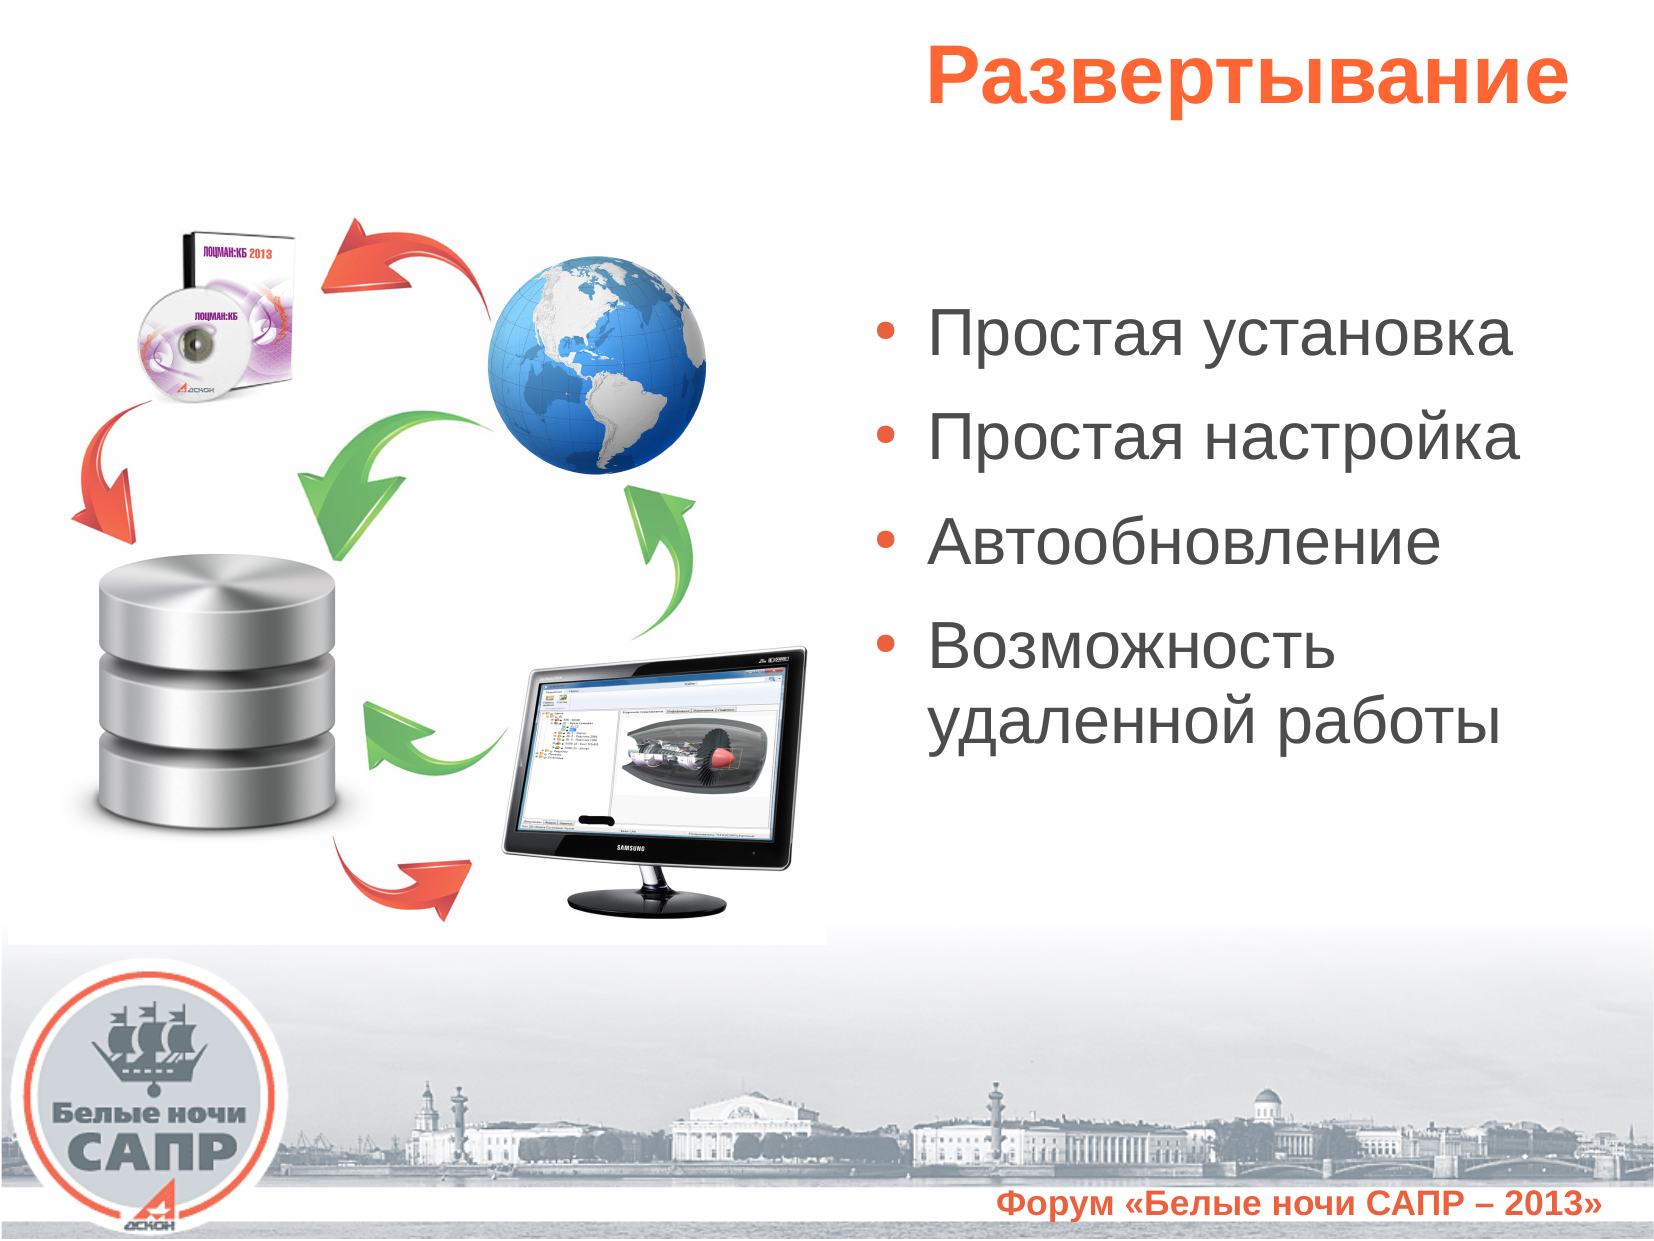

# Развертывание
Простая установка
Простая настройка
Автообновление
Возможность удаленной работы